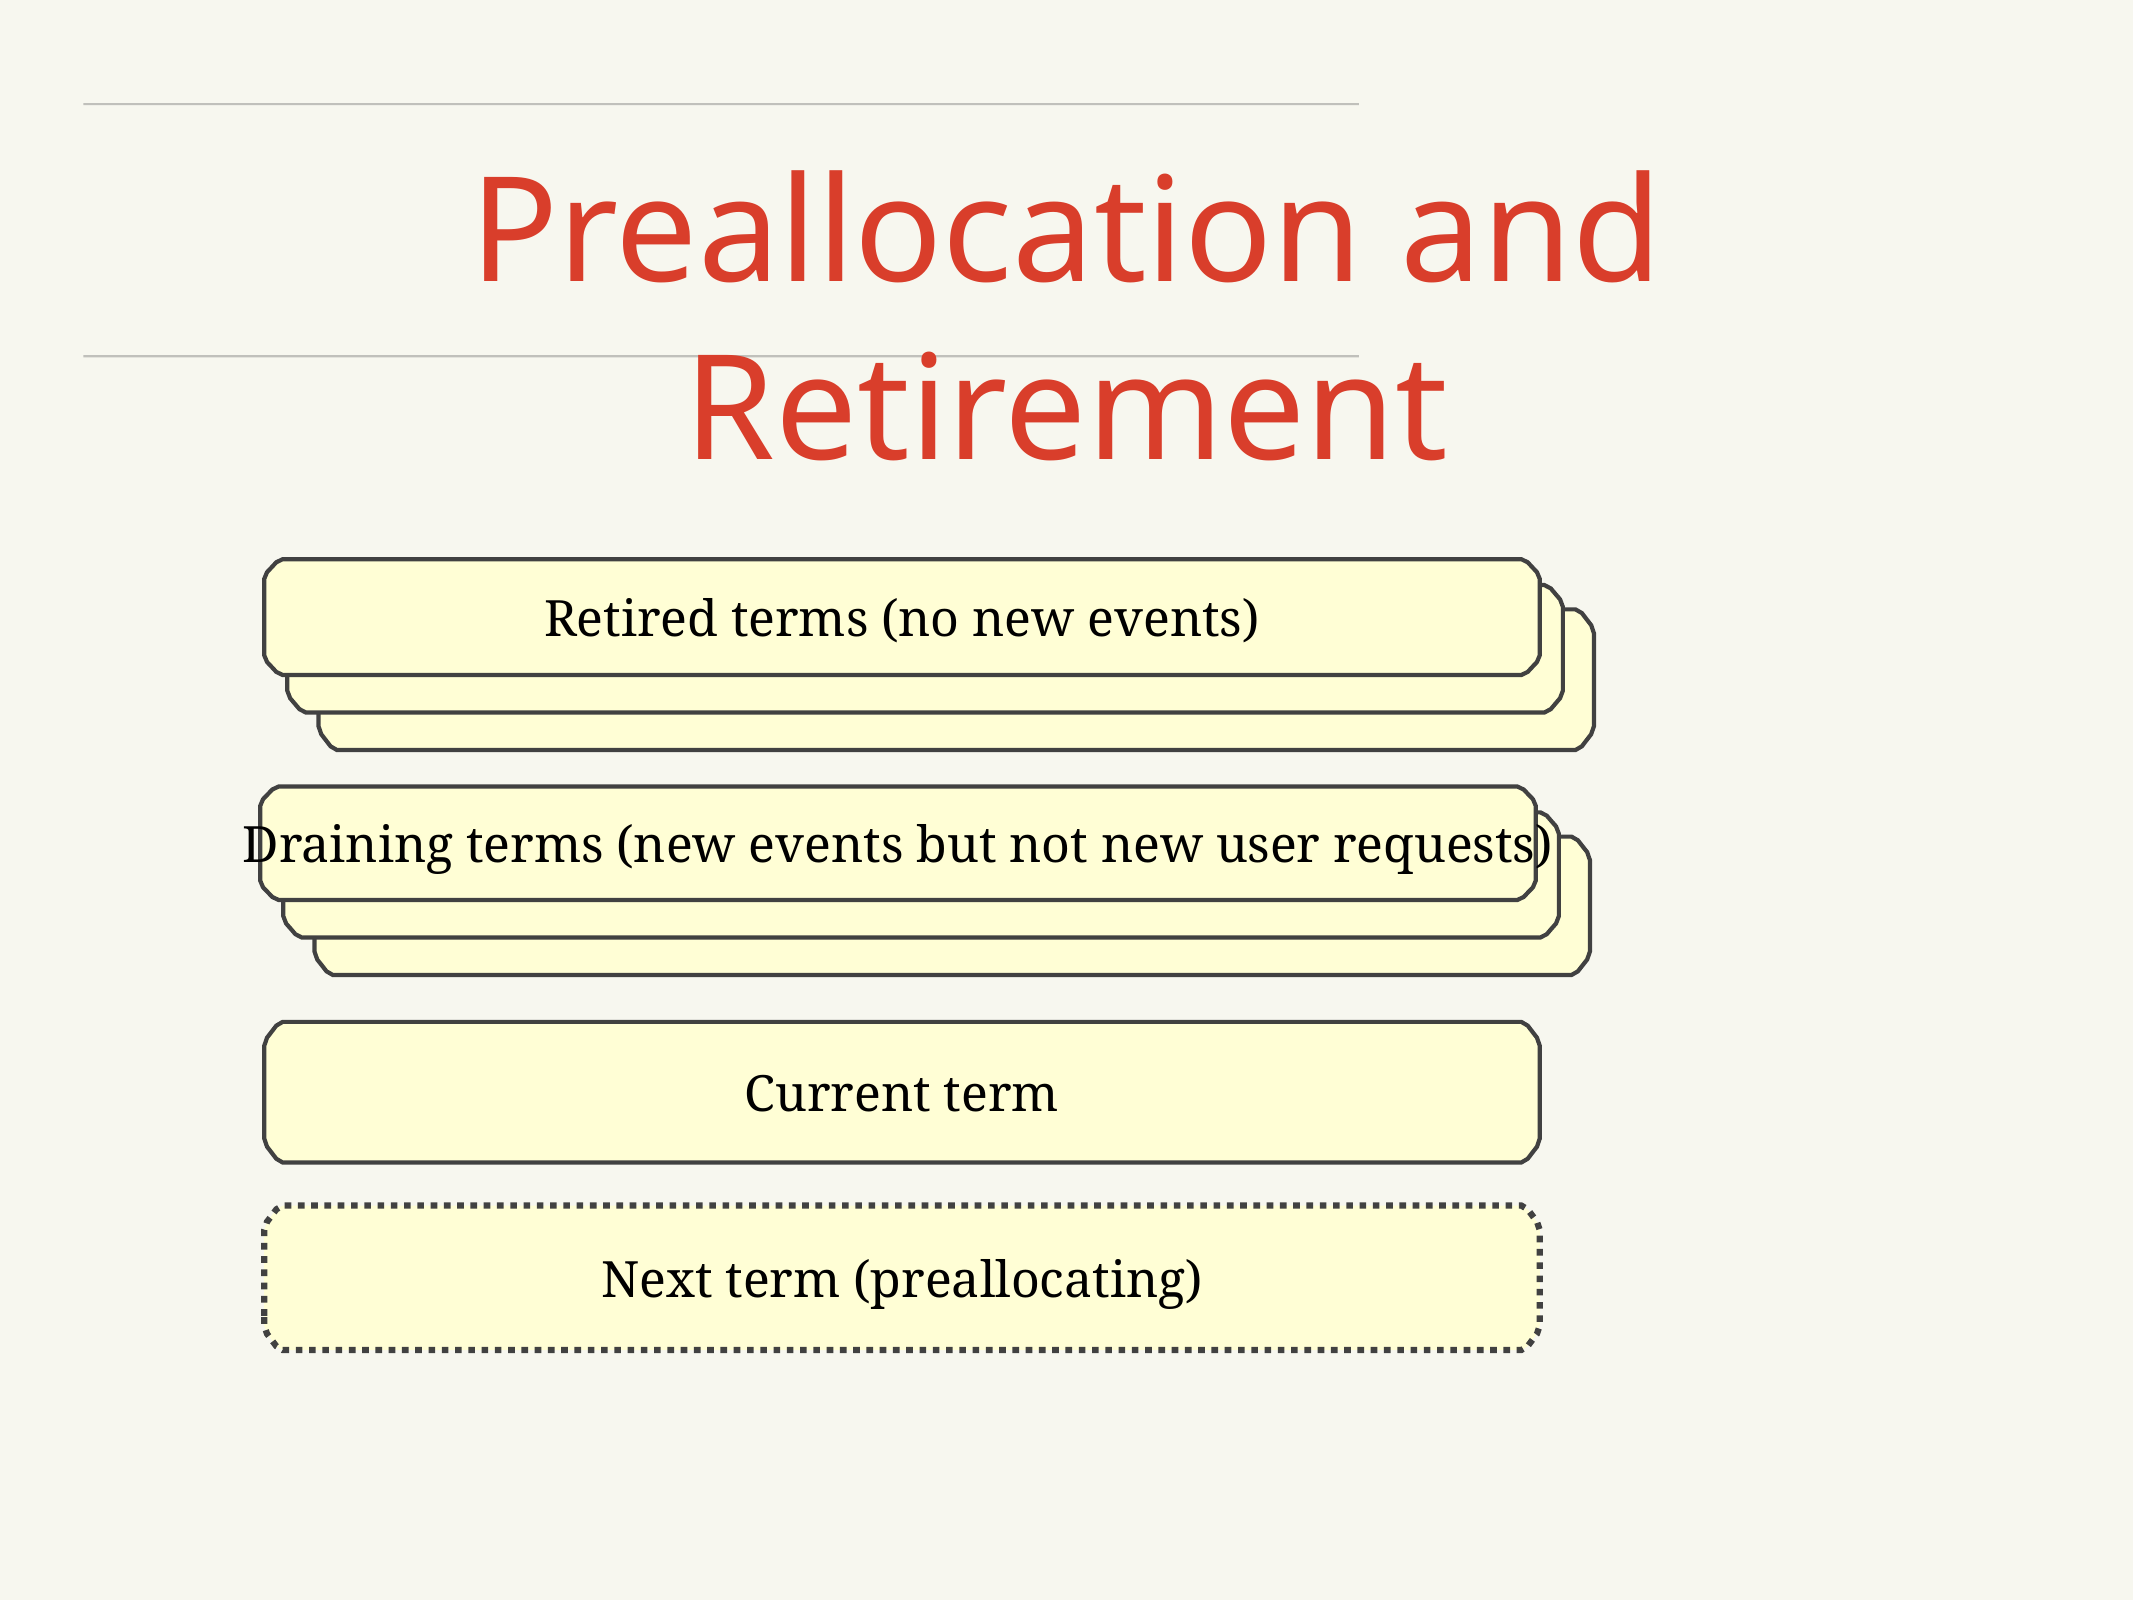

# Preallocation and Retirement
Retired terms (no new events)
Frozen terms (no new events)
Frozen terms (no new events)
Draining terms (new events but not new user requests)
Frozen terms (no new events)
Frozen terms (no new events)
Current term
Next term (preallocating)